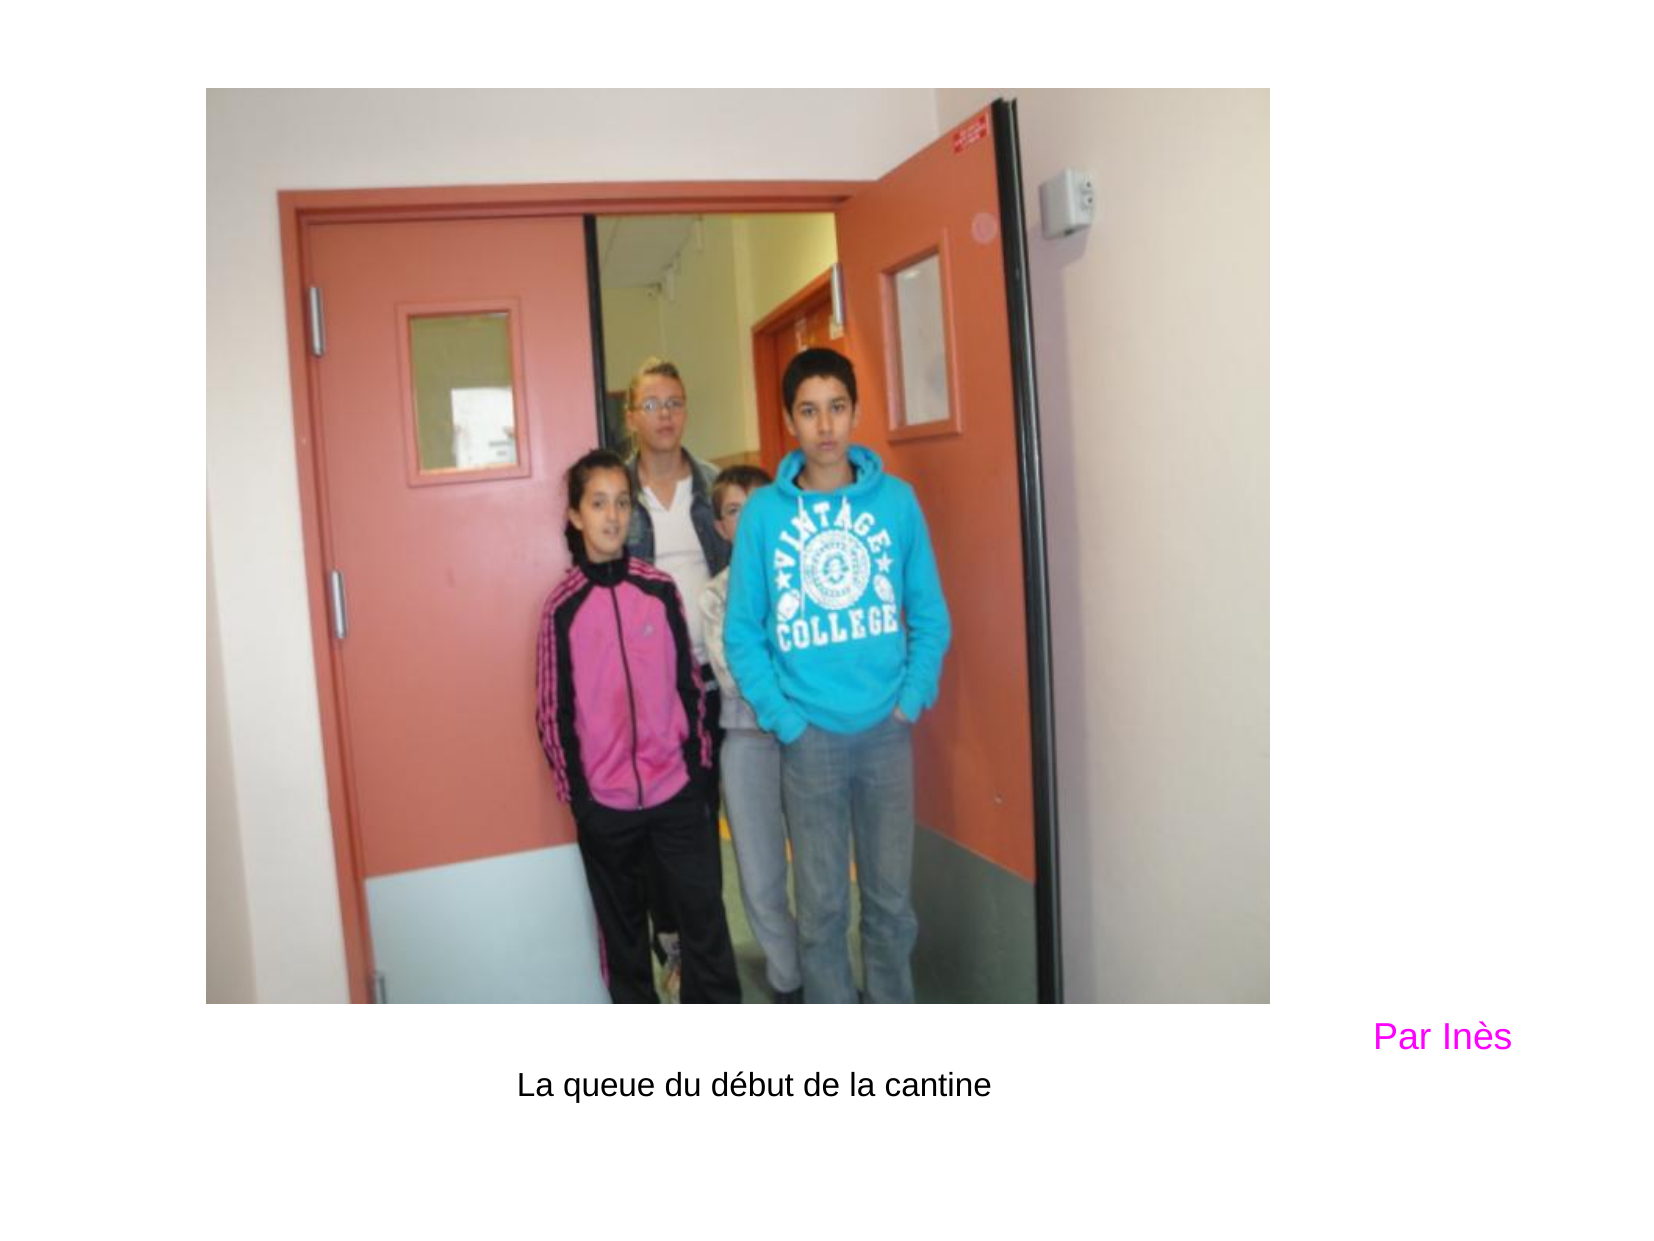

Par Inès
La queue du début de la cantine